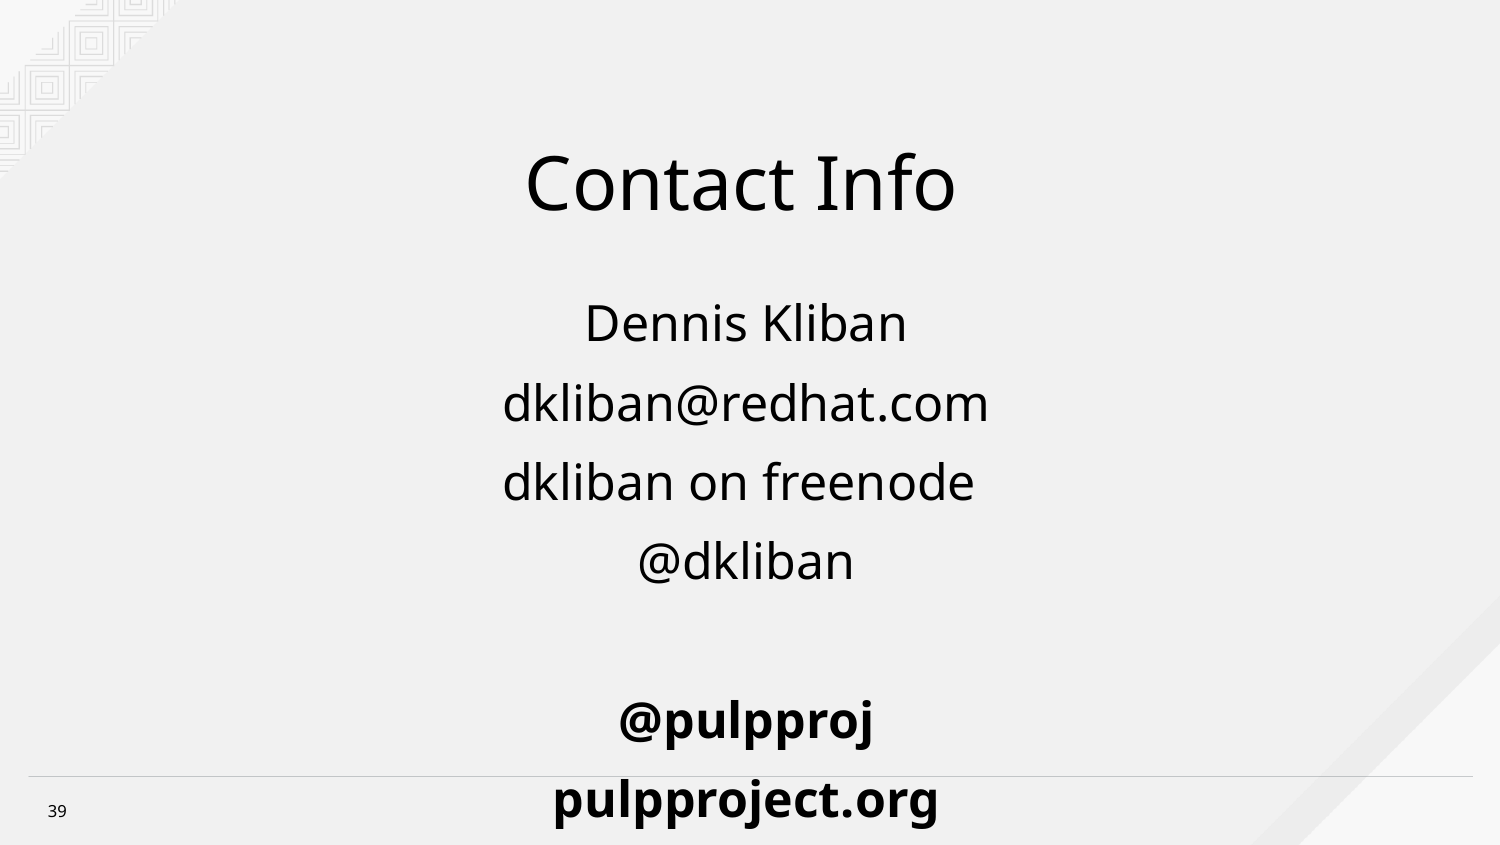

Contact Info
# Dennis Kliban
dkliban@redhat.com
dkliban on freenode
@dkliban
@pulpproj
pulpproject.org
39